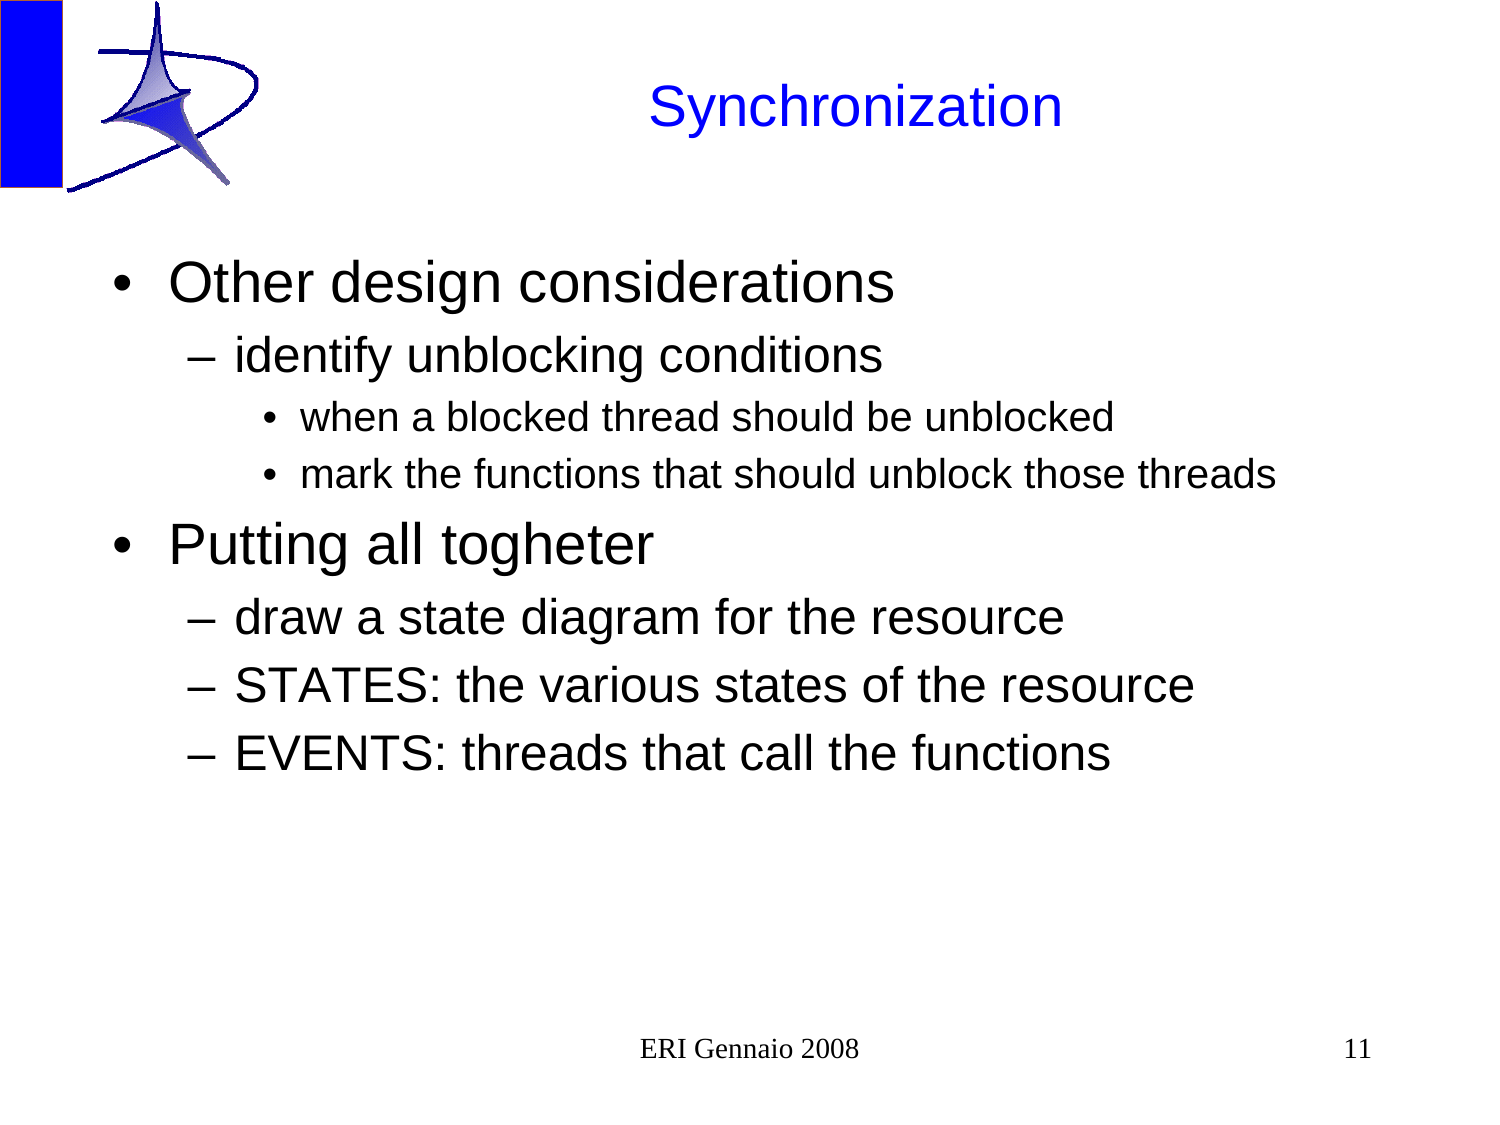

# Synchronization
Other design considerations
identify unblocking conditions
when a blocked thread should be unblocked
mark the functions that should unblock those threads
Putting all togheter
draw a state diagram for the resource
STATES: the various states of the resource
EVENTS: threads that call the functions
ERI Gennaio 2008
11